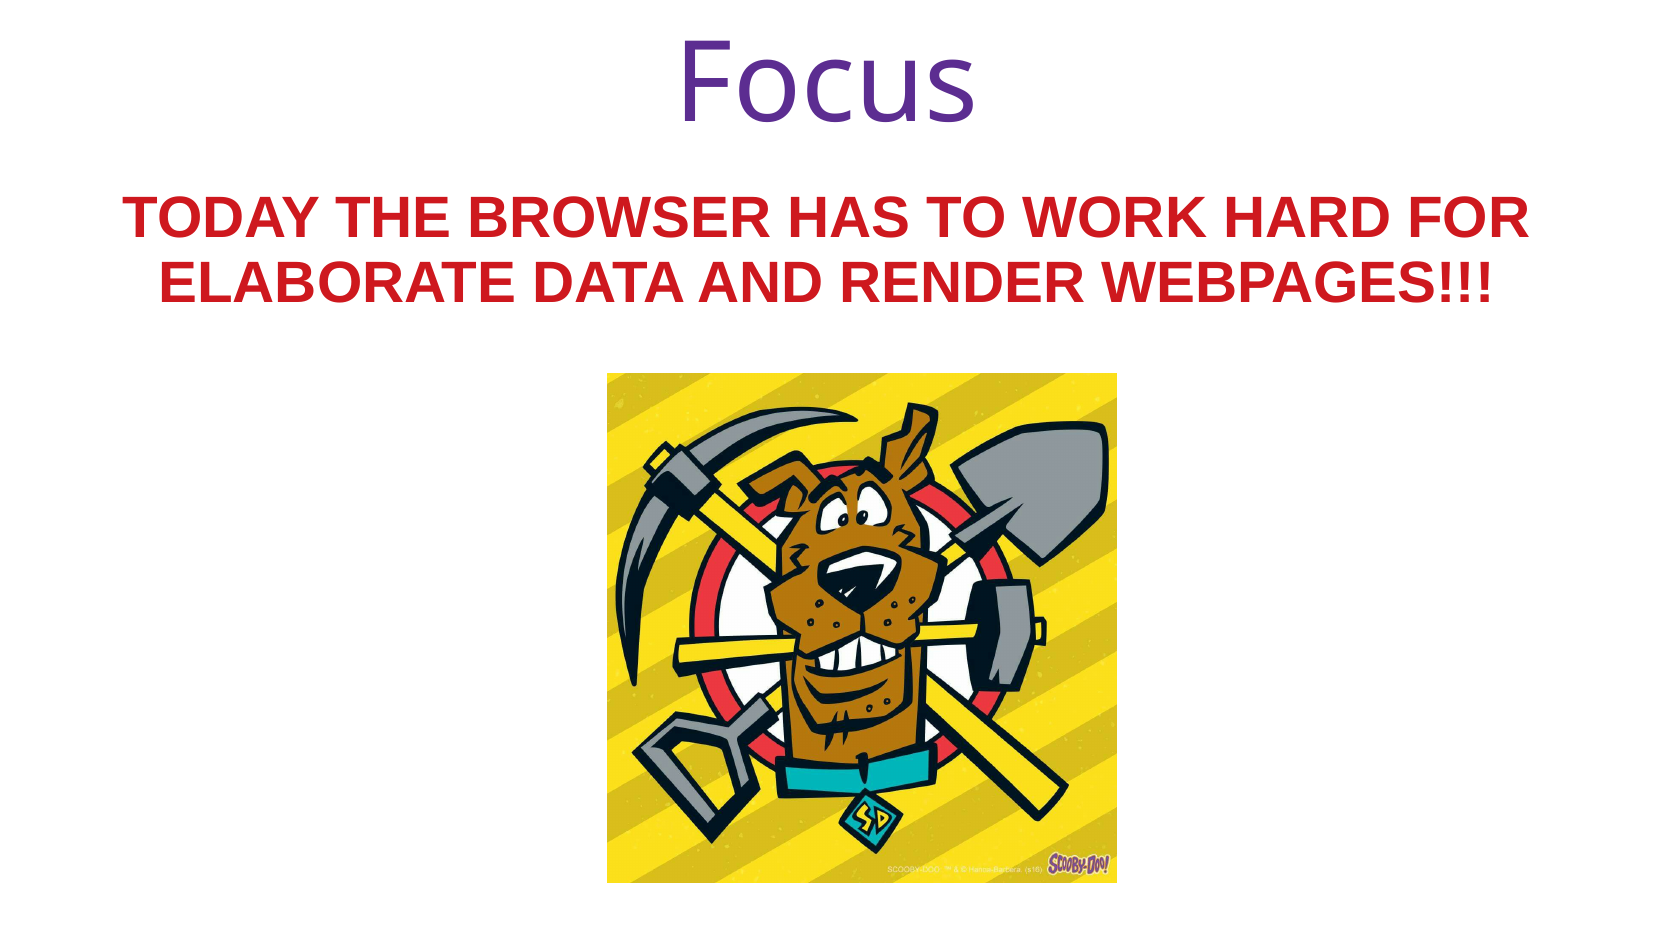

# Focus
TODAY THE BROWSER HAS TO WORK HARD FOR ELABORATE DATA AND RENDER WEBPAGES!!!